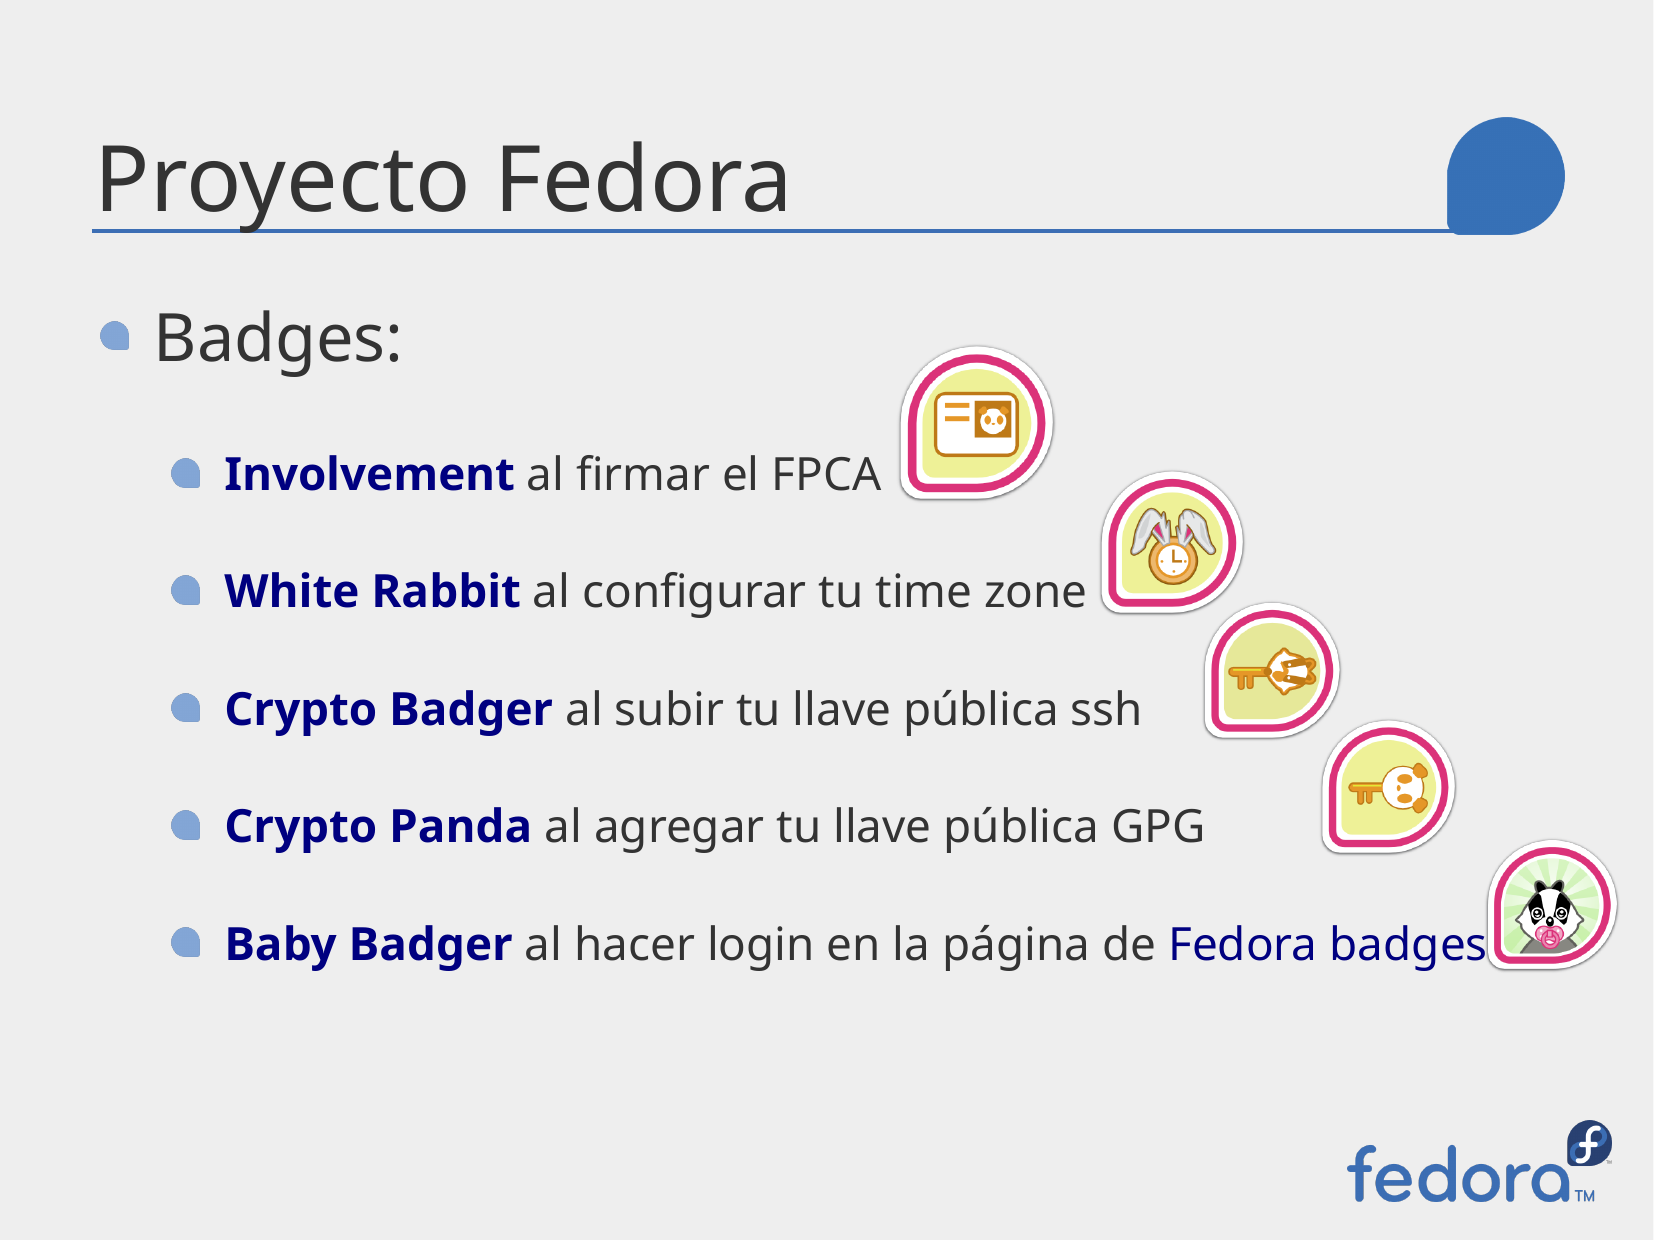

Proyecto Fedora
# Badges:
Involvement al firmar el FPCA
White Rabbit al configurar tu time zone
Crypto Badger al subir tu llave pública ssh
Crypto Panda al agregar tu llave pública GPG
Baby Badger al hacer login en la página de Fedora badges